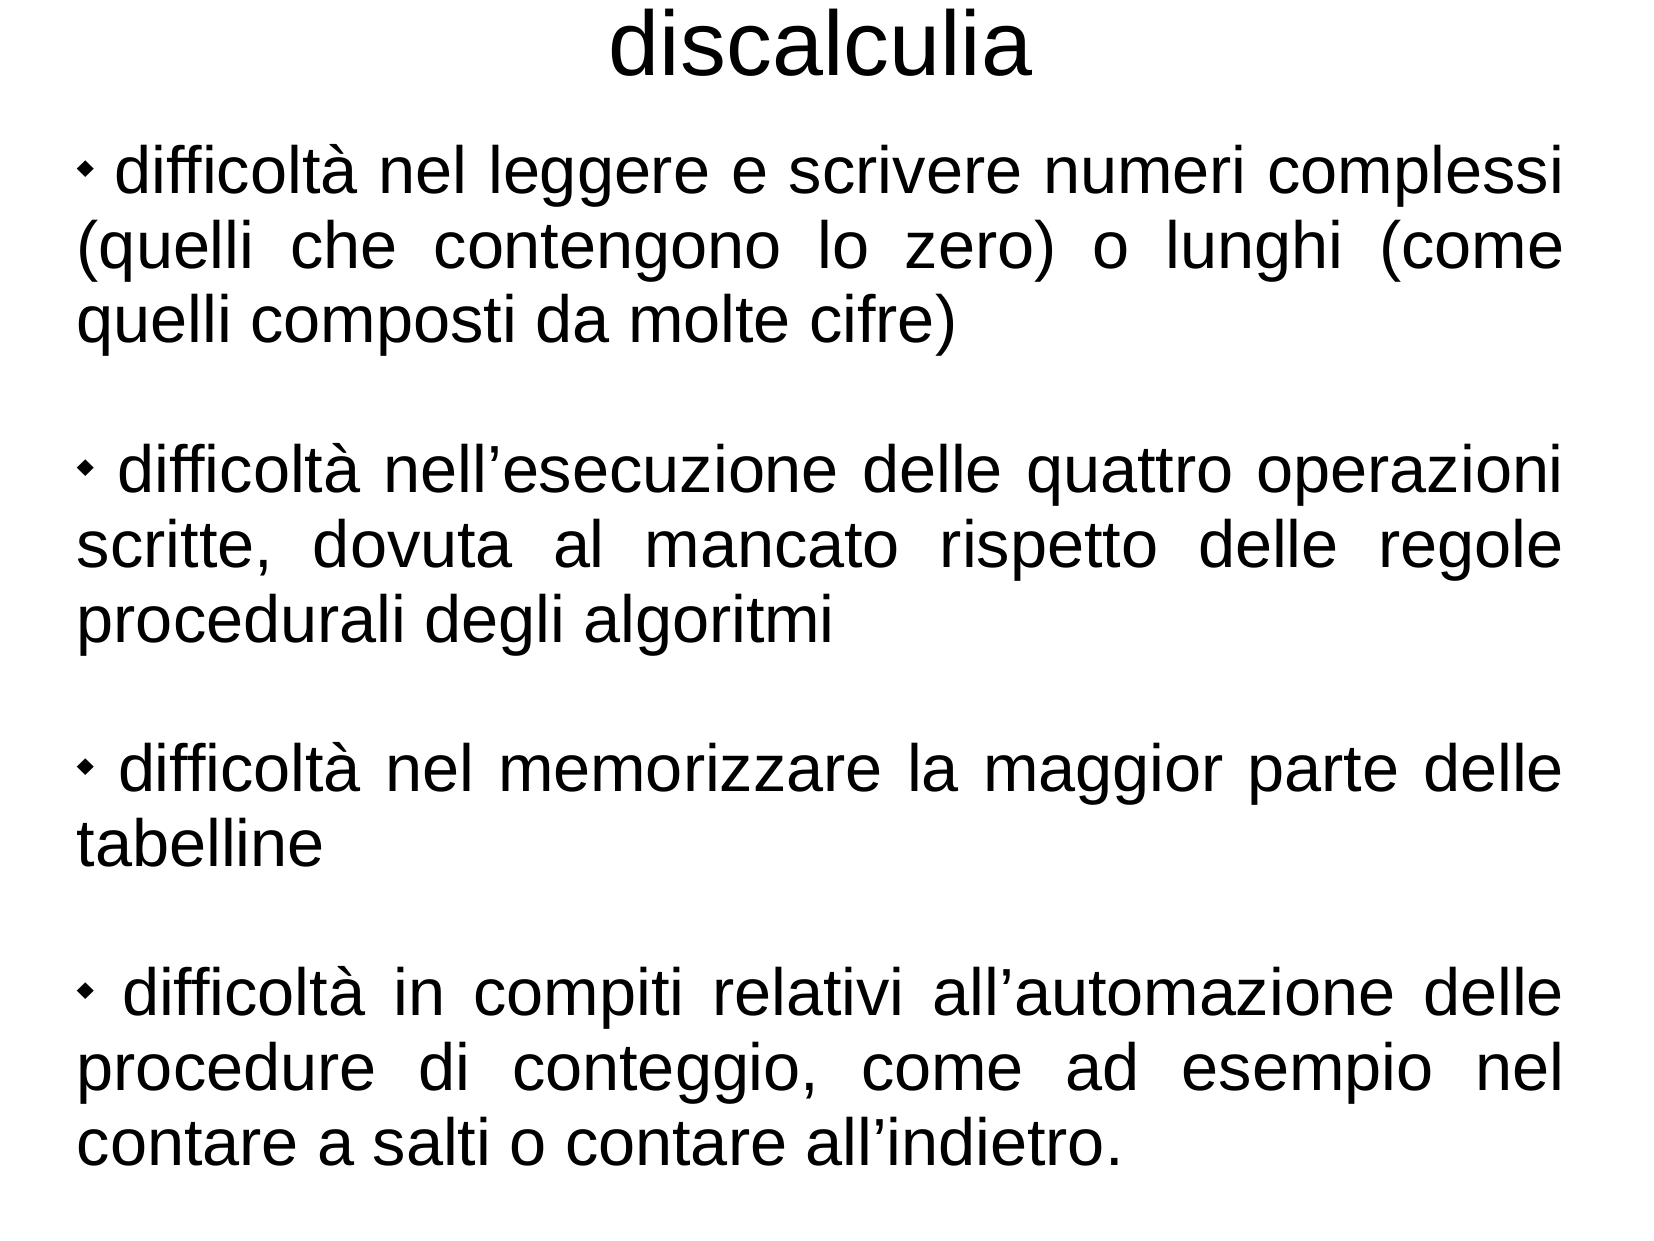

# discalculia
 difficoltà nel leggere e scrivere numeri complessi (quelli che contengono lo zero) o lunghi (come quelli composti da molte cifre)
 difficoltà nell’esecuzione delle quattro operazioni scritte, dovuta al mancato rispetto delle regole procedurali degli algoritmi
 difficoltà nel memorizzare la maggior parte delle tabelline
 difficoltà in compiti relativi all’automazione delle procedure di conteggio, come ad esempio nel contare a salti o contare all’indietro.